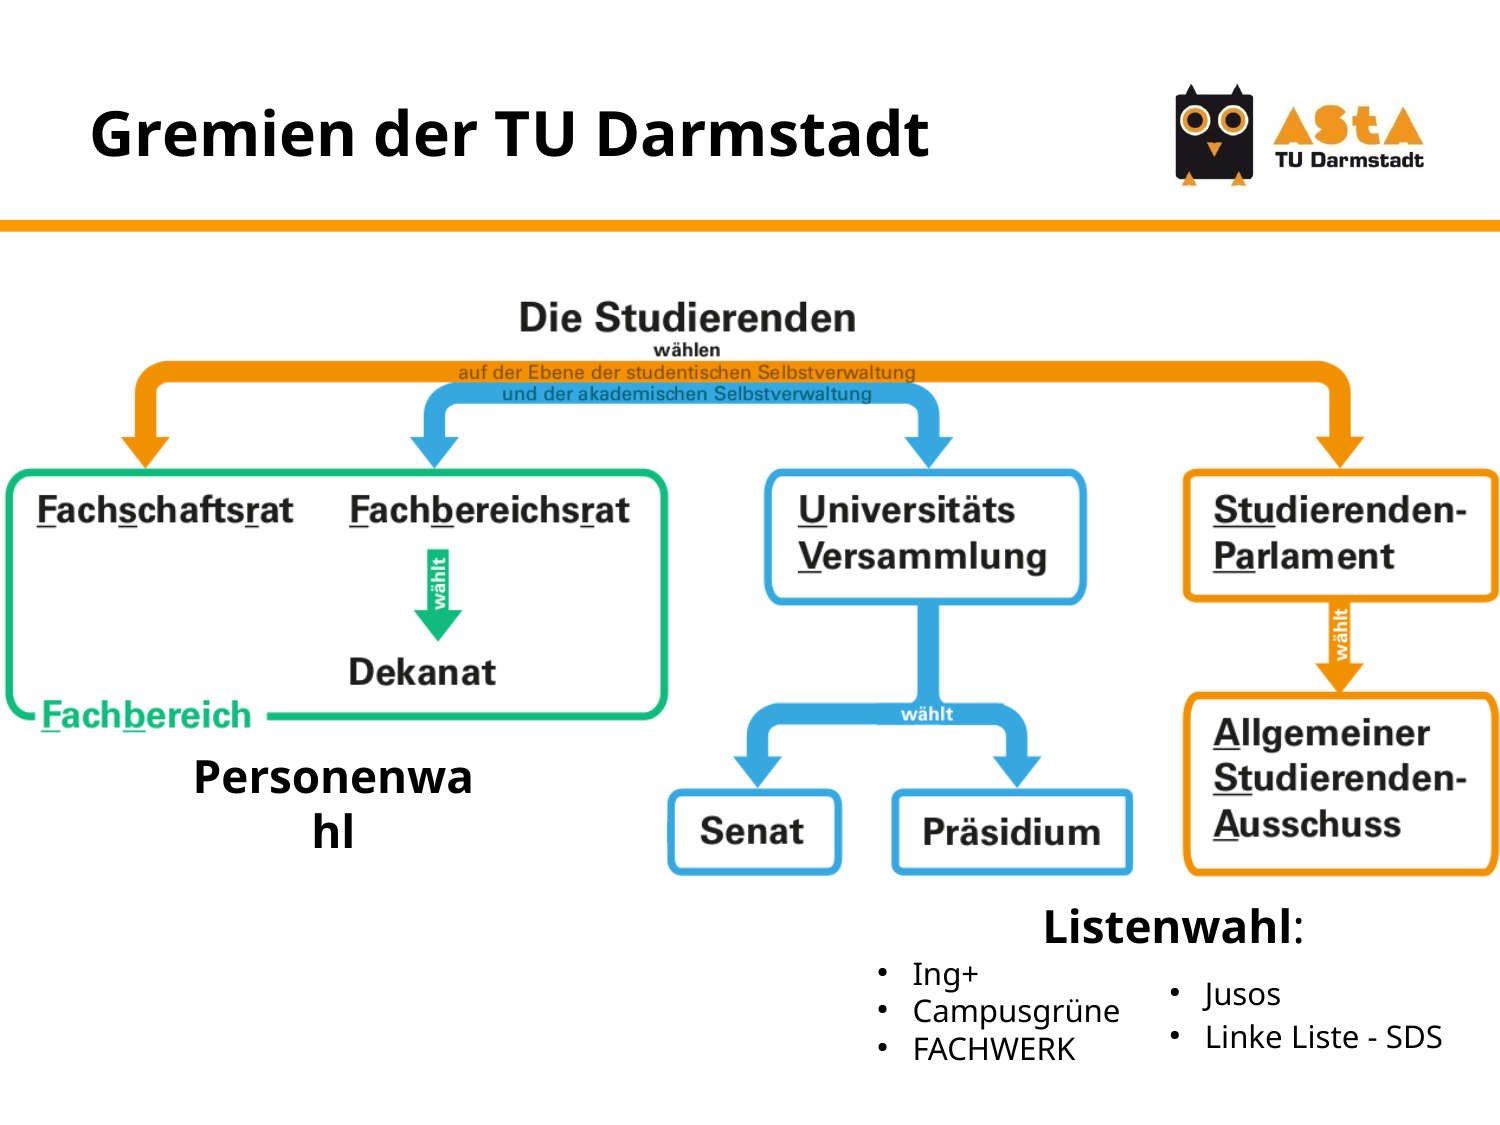

Gremien der TU Darmstadt
Personenwahl
Listenwahl:
Ing+
Campusgrüne
FACHWERK
Jusos
Linke Liste - SDS